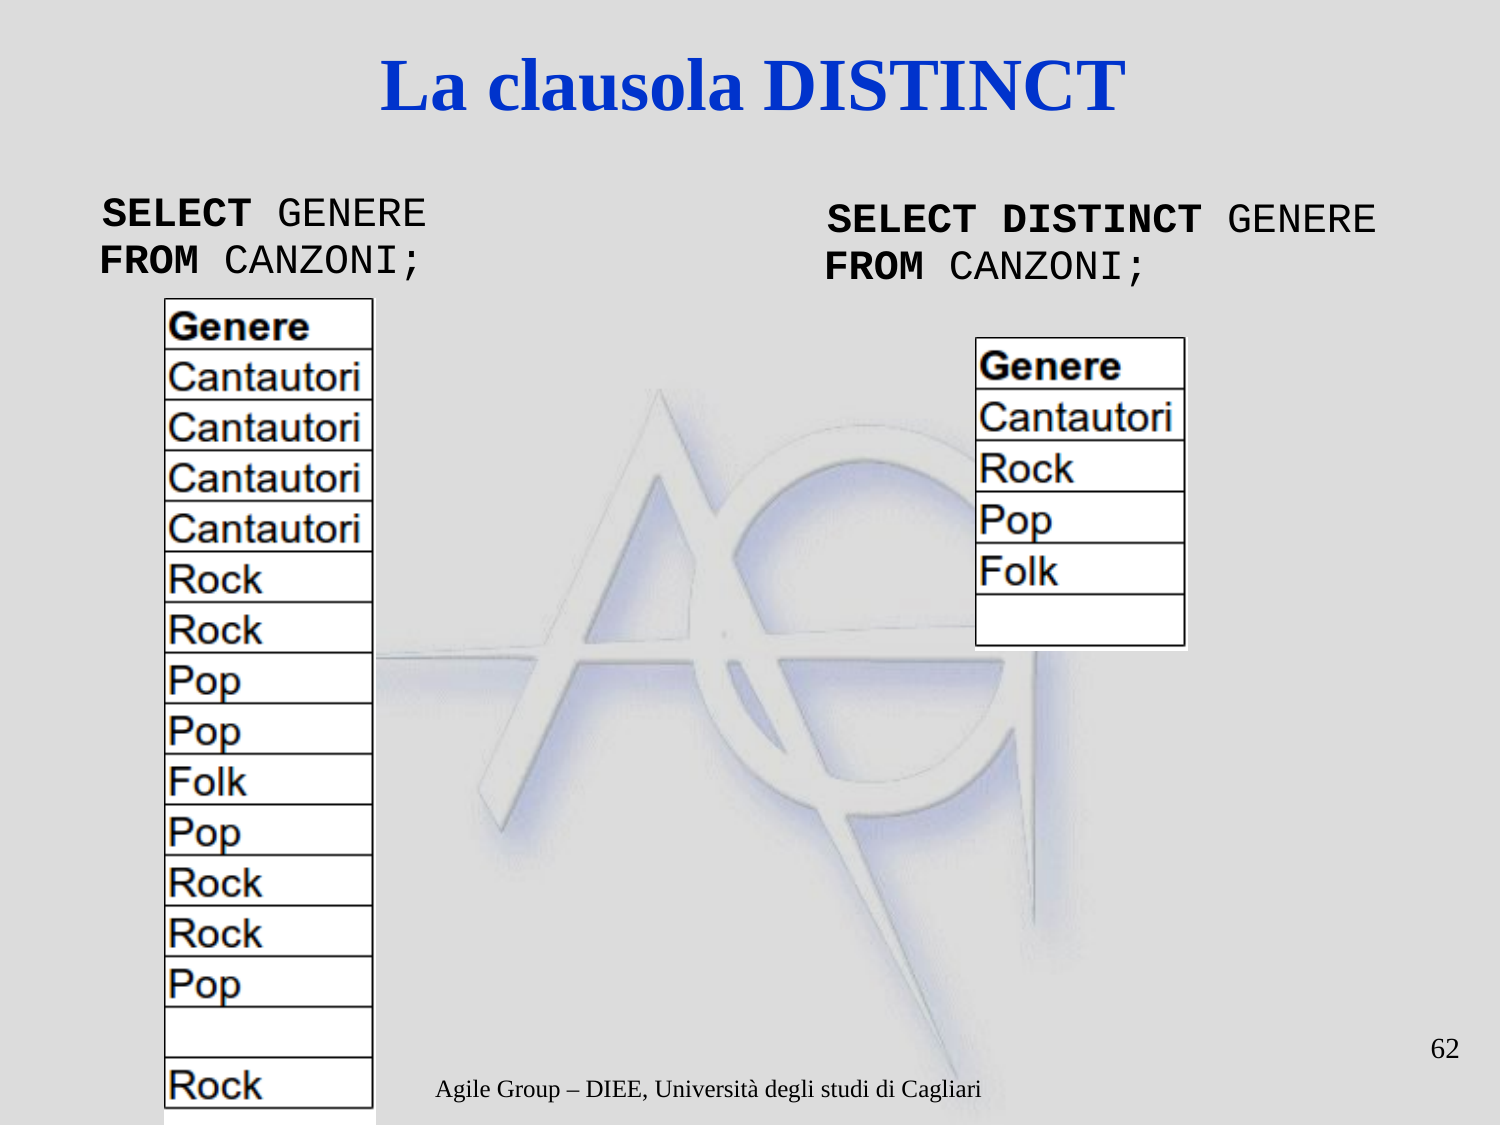

# La clausola DISTINCT
 SELECT GENERE
FROM CANZONI;
 SELECT DISTINCT GENERE
FROM CANZONI;
62